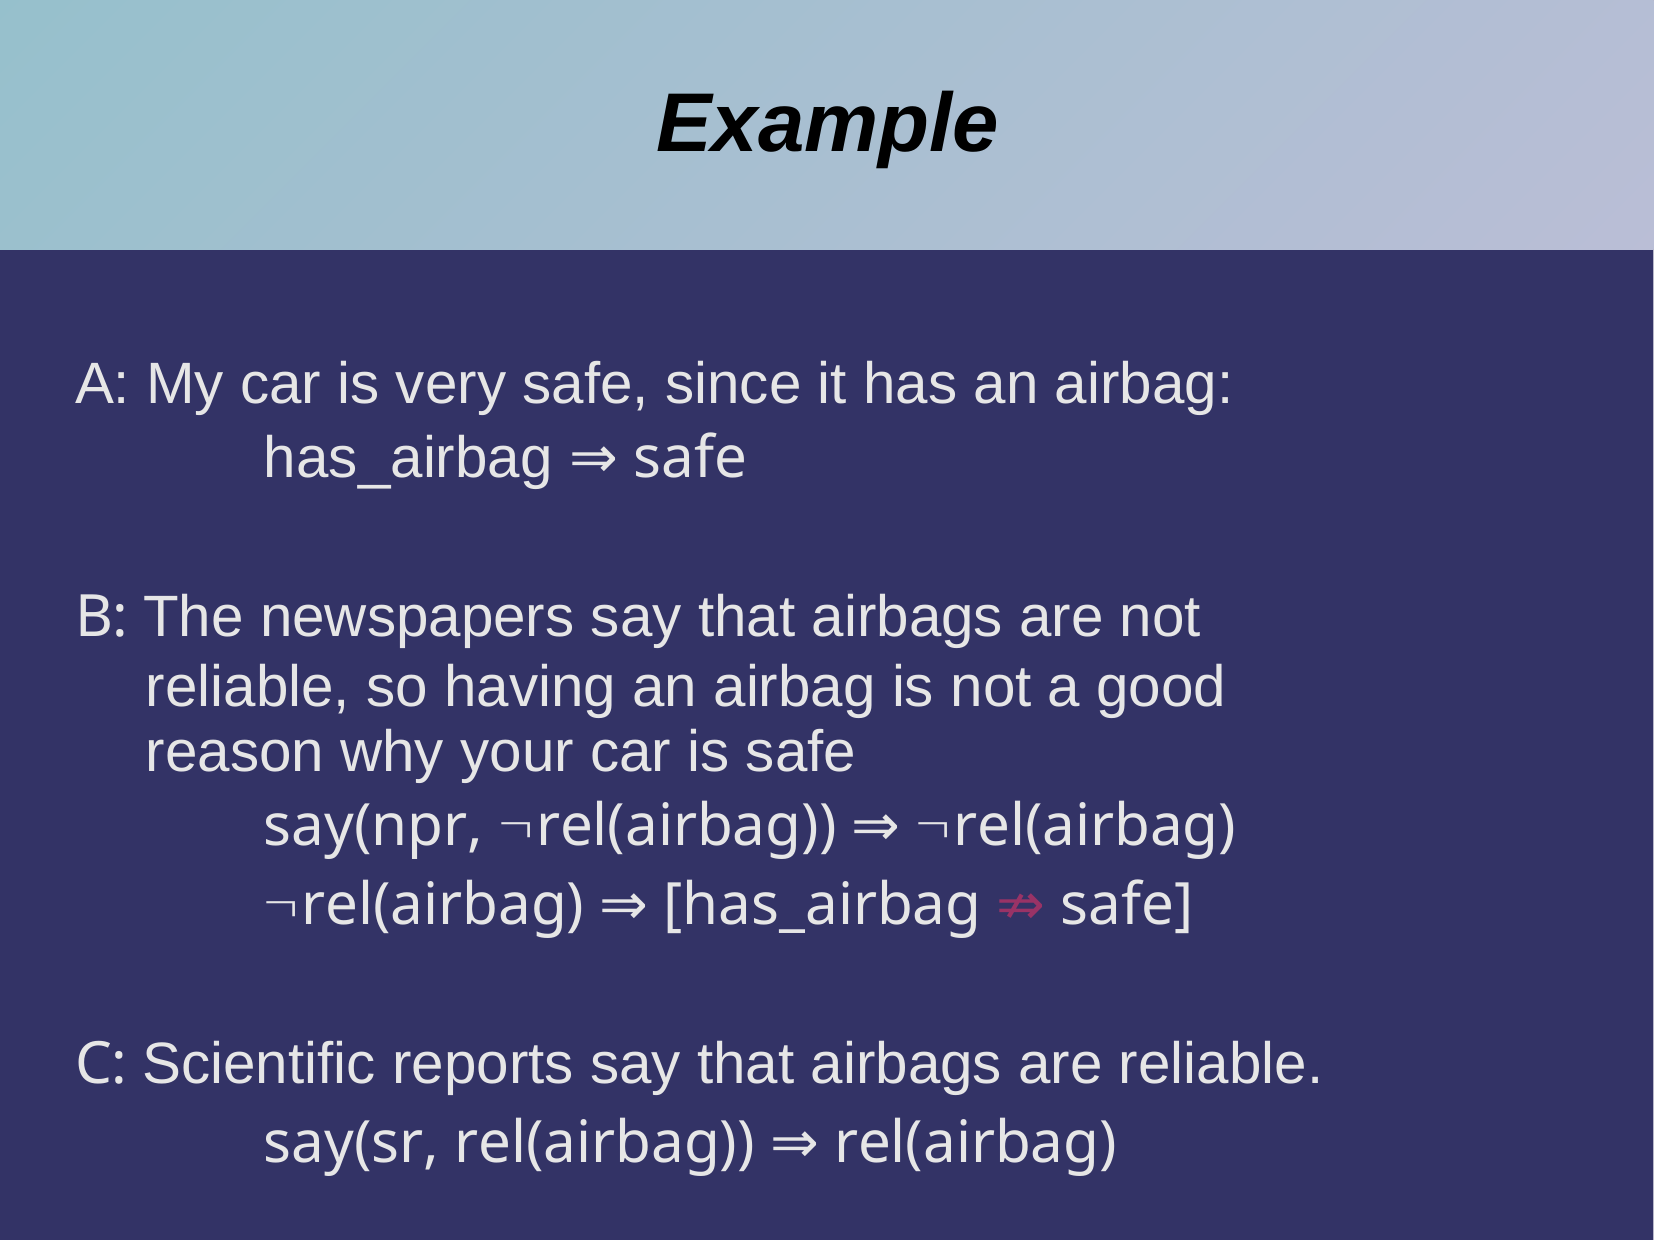

# Example
A: My car is very safe, since it has an airbag:
	has_airbag ⇒ safe
B: The newspapers say that airbags are not
reliable, so having an airbag is not a good
reason why your car is safe
	say(npr, rel(airbag)) ⇒ rel(airbag)
	rel(airbag) ⇒ [has_airbag ⇏ safe]
C: Scientific reports say that airbags are reliable.
	say(sr, rel(airbag)) ⇒ rel(airbag)